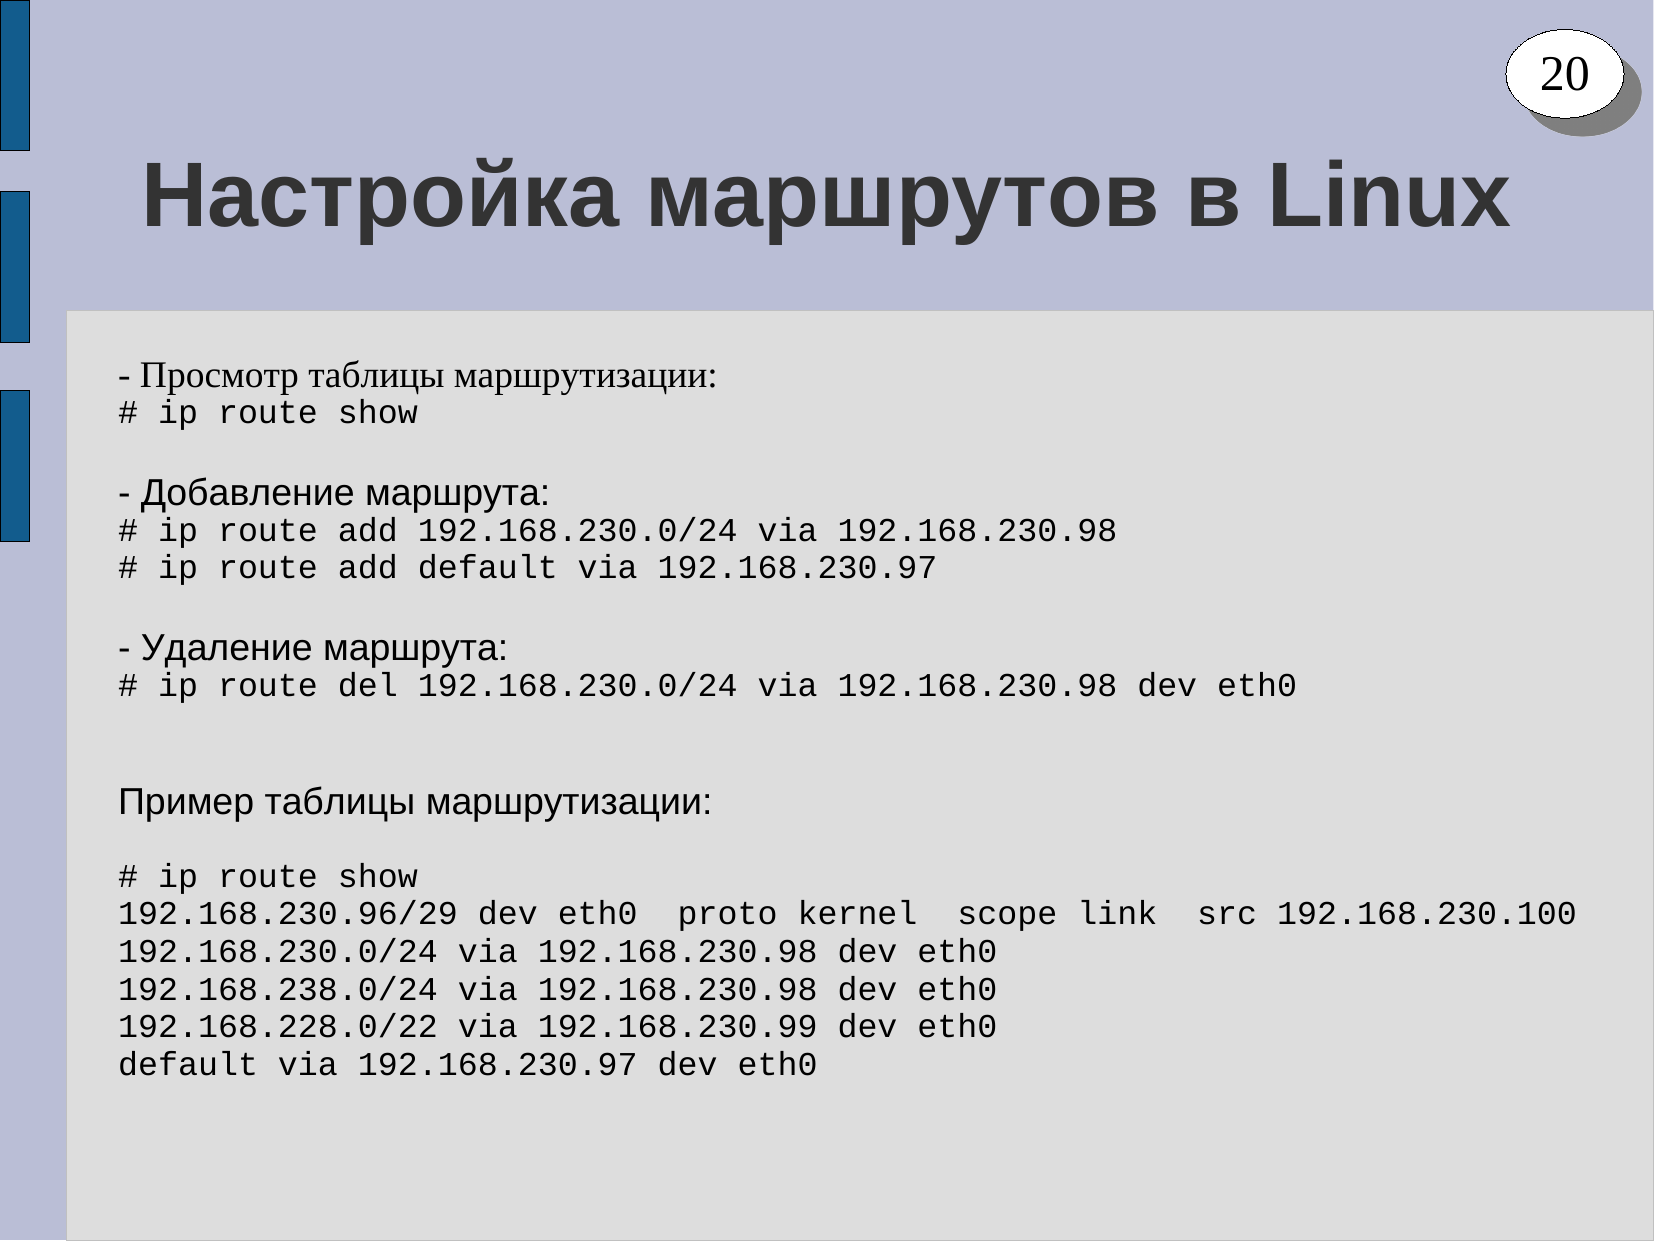

20
# Настройка маршрутов в Linux
- Просмотр таблицы маршрутизации:
# ip route show
- Добавление маршрута:
# ip route add 192.168.230.0/24 via 192.168.230.98
# ip route add default via 192.168.230.97
- Удаление маршрута:
# ip route del 192.168.230.0/24 via 192.168.230.98 dev eth0
Пример таблицы маршрутизации:
# ip route show
192.168.230.96/29 dev eth0 proto kernel scope link src 192.168.230.100
192.168.230.0/24 via 192.168.230.98 dev eth0
192.168.238.0/24 via 192.168.230.98 dev eth0
192.168.228.0/22 via 192.168.230.99 dev eth0
default via 192.168.230.97 dev eth0